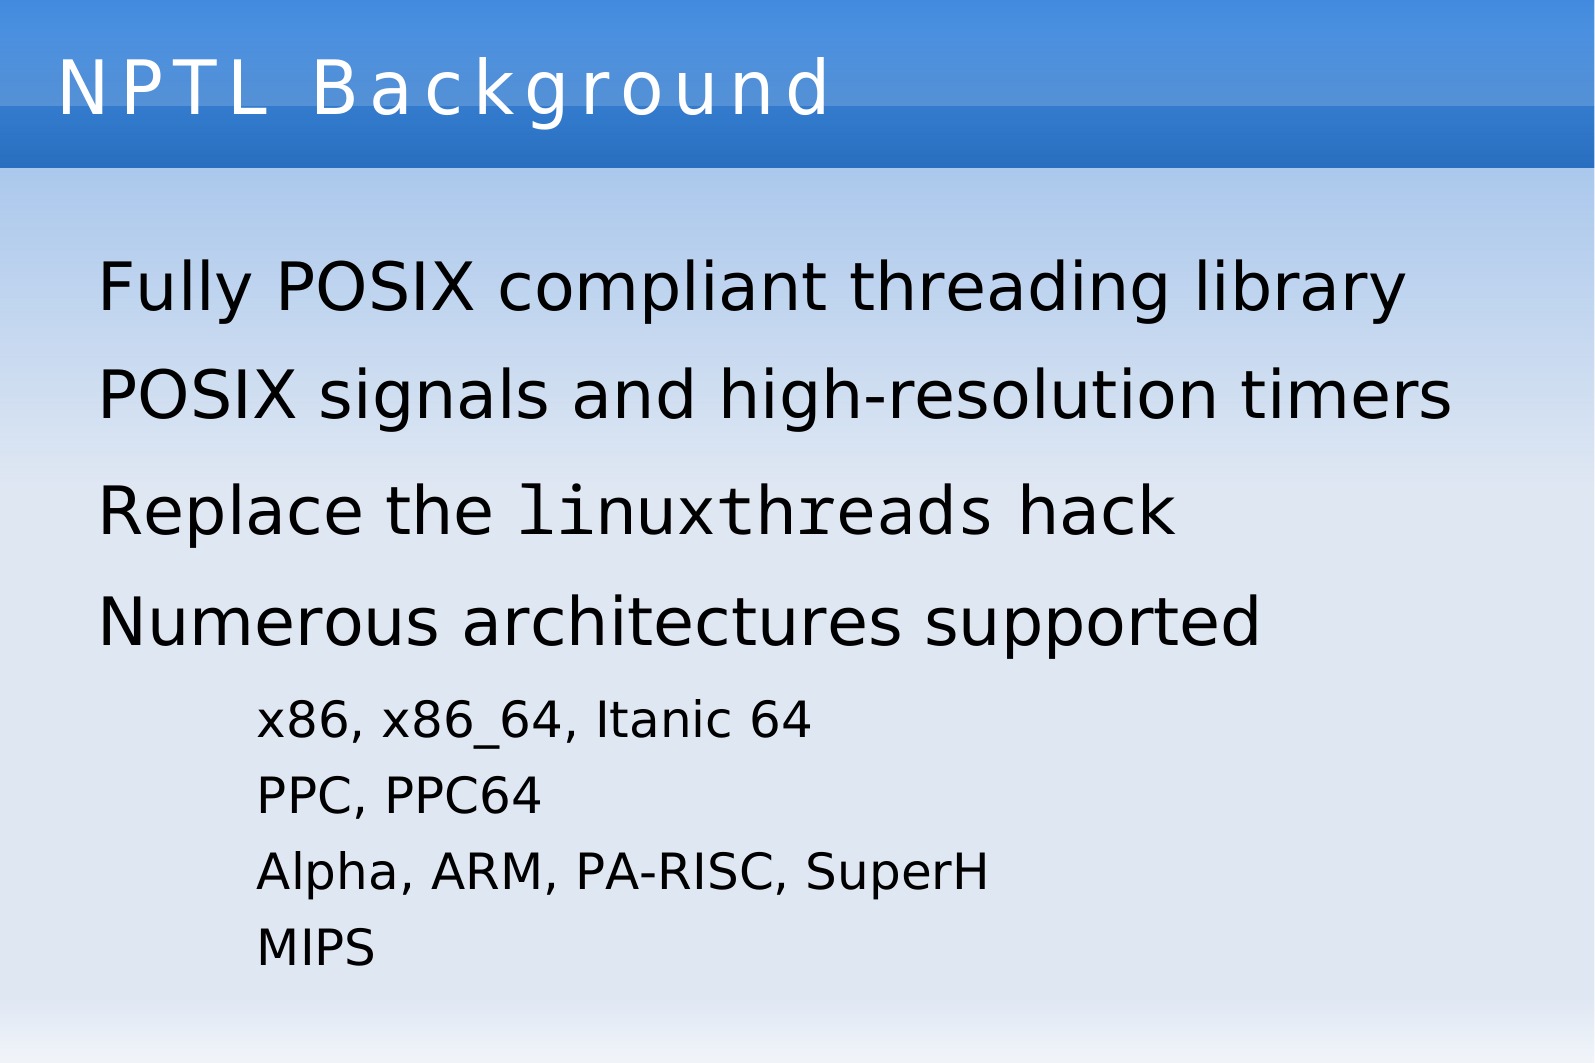

# NPTL Background
Fully POSIX compliant threading library
POSIX signals and high-resolution timers
Replace the linuxthreads hack
Numerous architectures supported
x86, x86_64, Itanic 64
PPC, PPC64
Alpha, ARM, PA-RISC, SuperH
MIPS